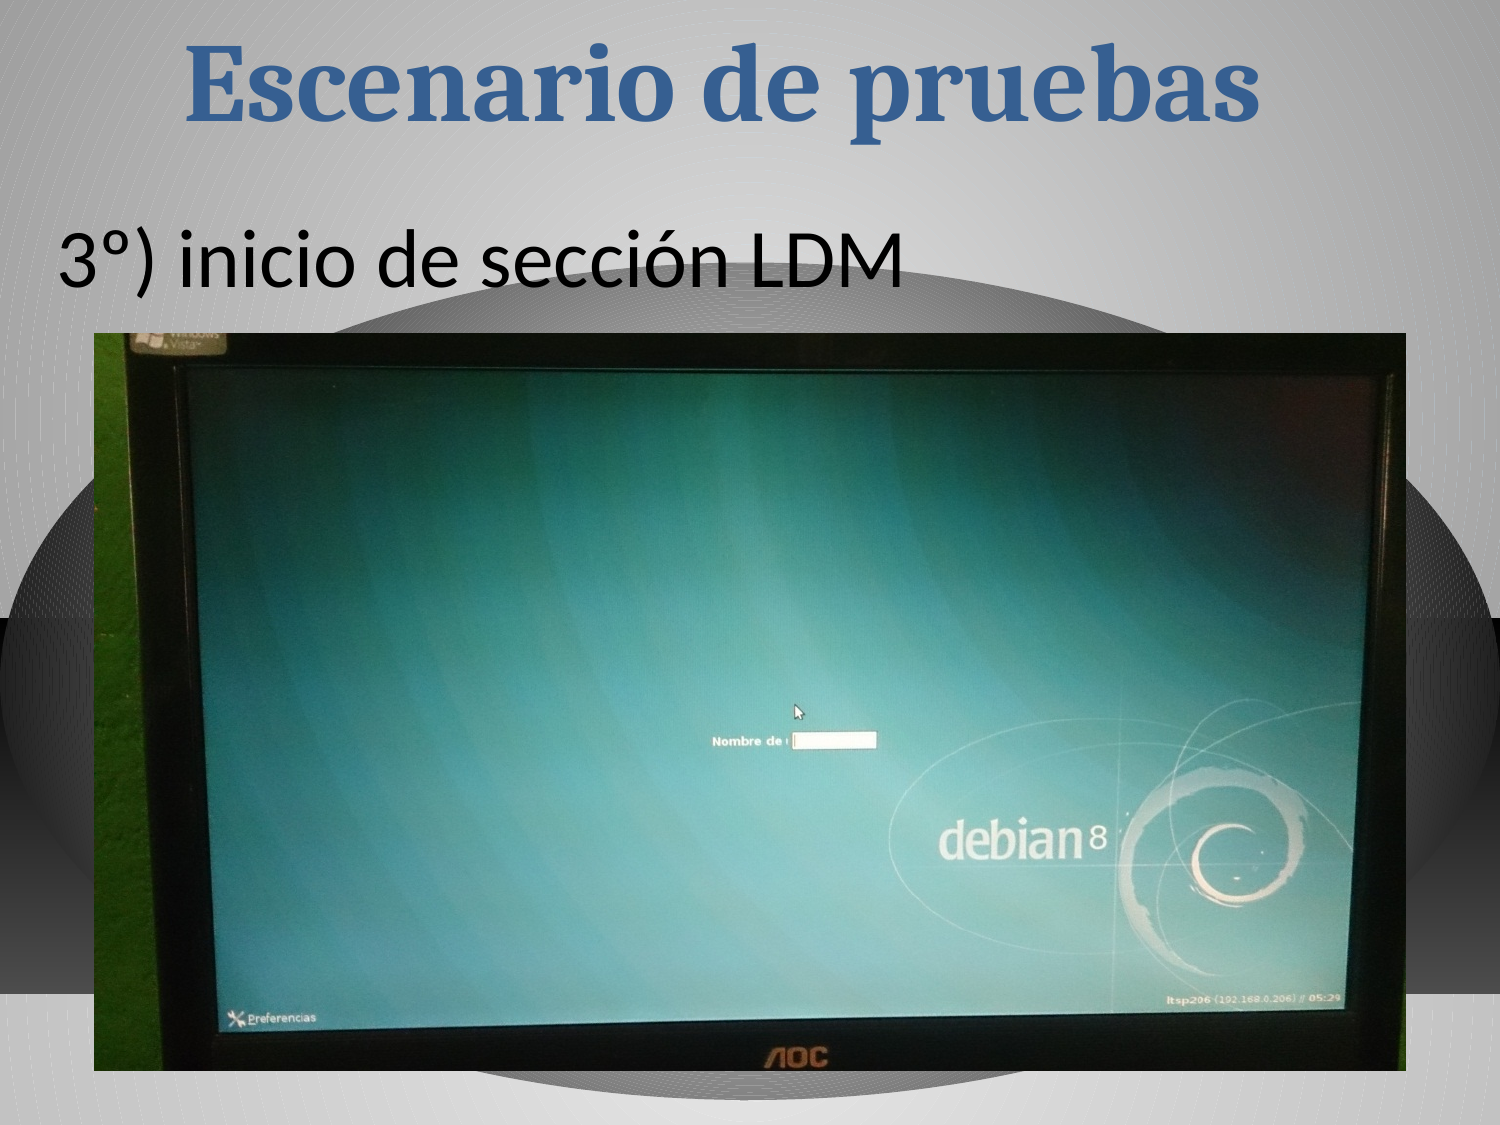

Escenario de pruebas
3º) inicio de sección LDM